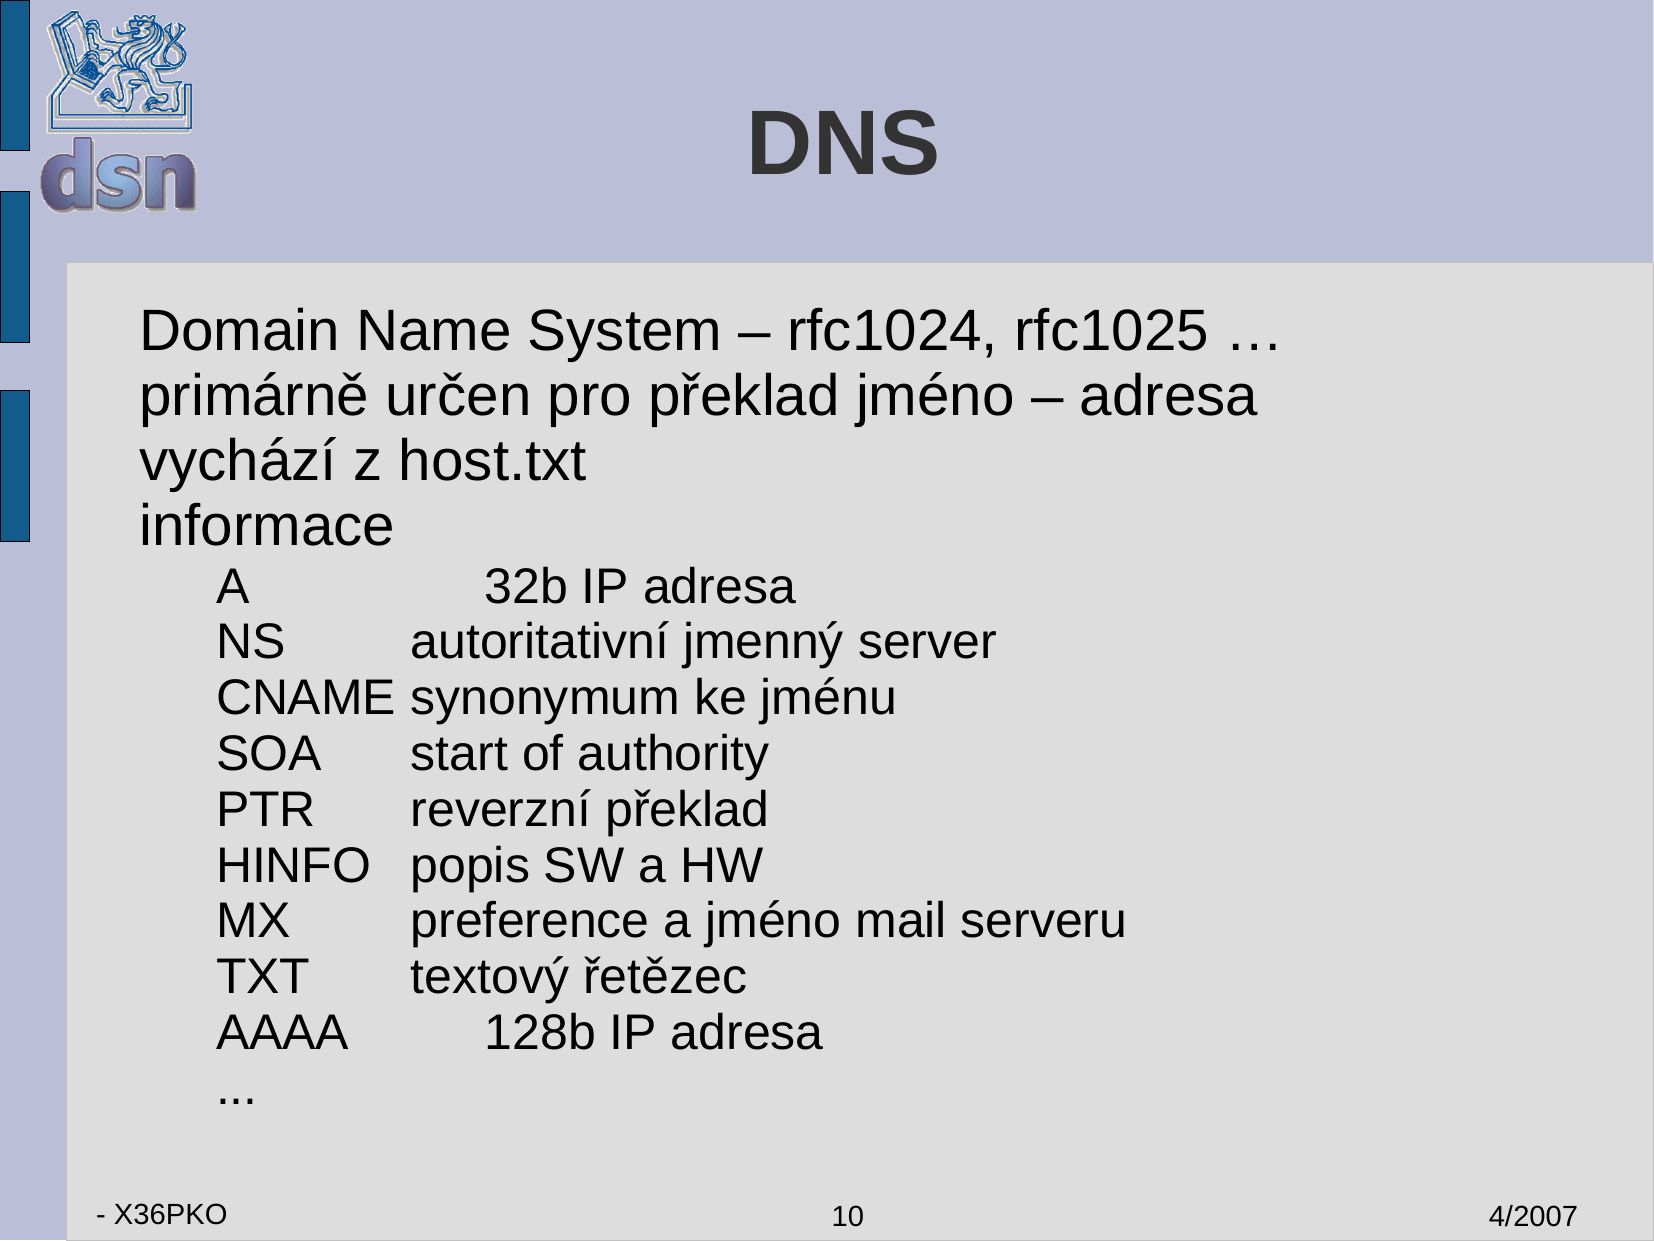

# DNS
Domain Name System – rfc1024, rfc1025 …
primárně určen pro překlad jméno – adresa
vychází z host.txt
informace
A 			32b IP adresa
NS 		autoritativní jmenný server
CNAME	synonymum ke jménu
SOA		start of authority
PTR		reverzní překlad
HINFO	popis SW a HW
MX		preference a jméno mail serveru
TXT		textový řetězec
AAAA		128b IP adresa
...